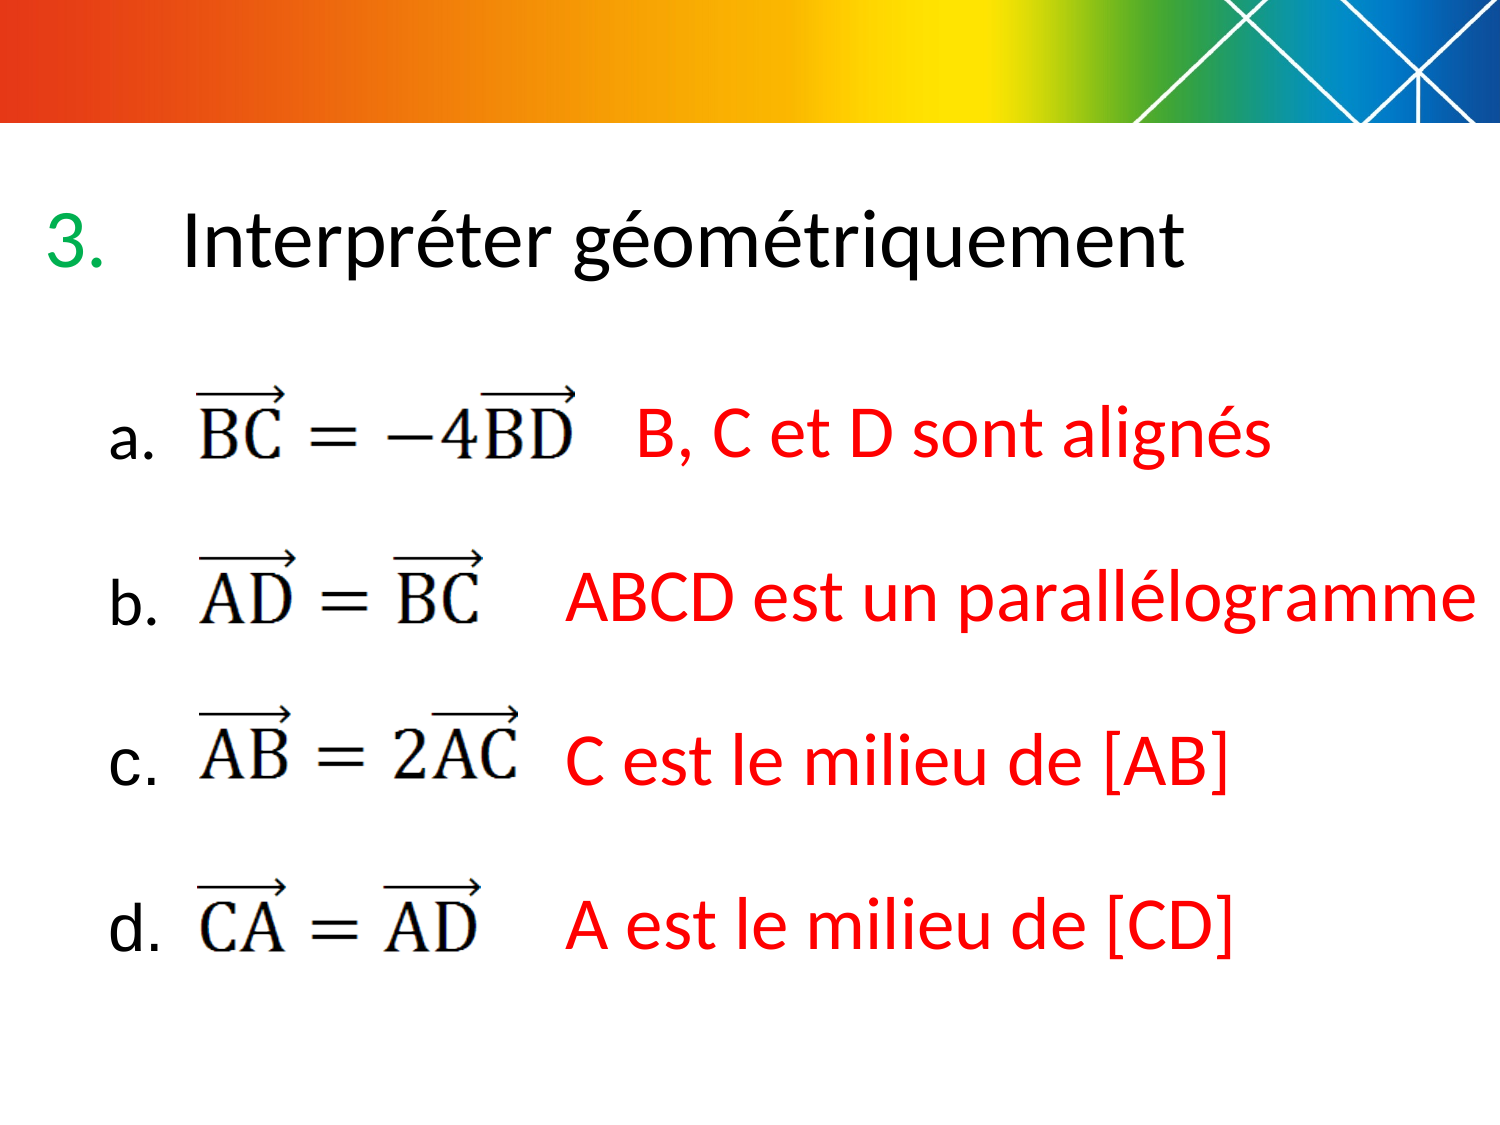

# Interpréter géométriquement
B, C et D sont alignés
a.
b.
c.
d.
ABCD est un parallélogramme
C est le milieu de [AB]
A est le milieu de [CD]